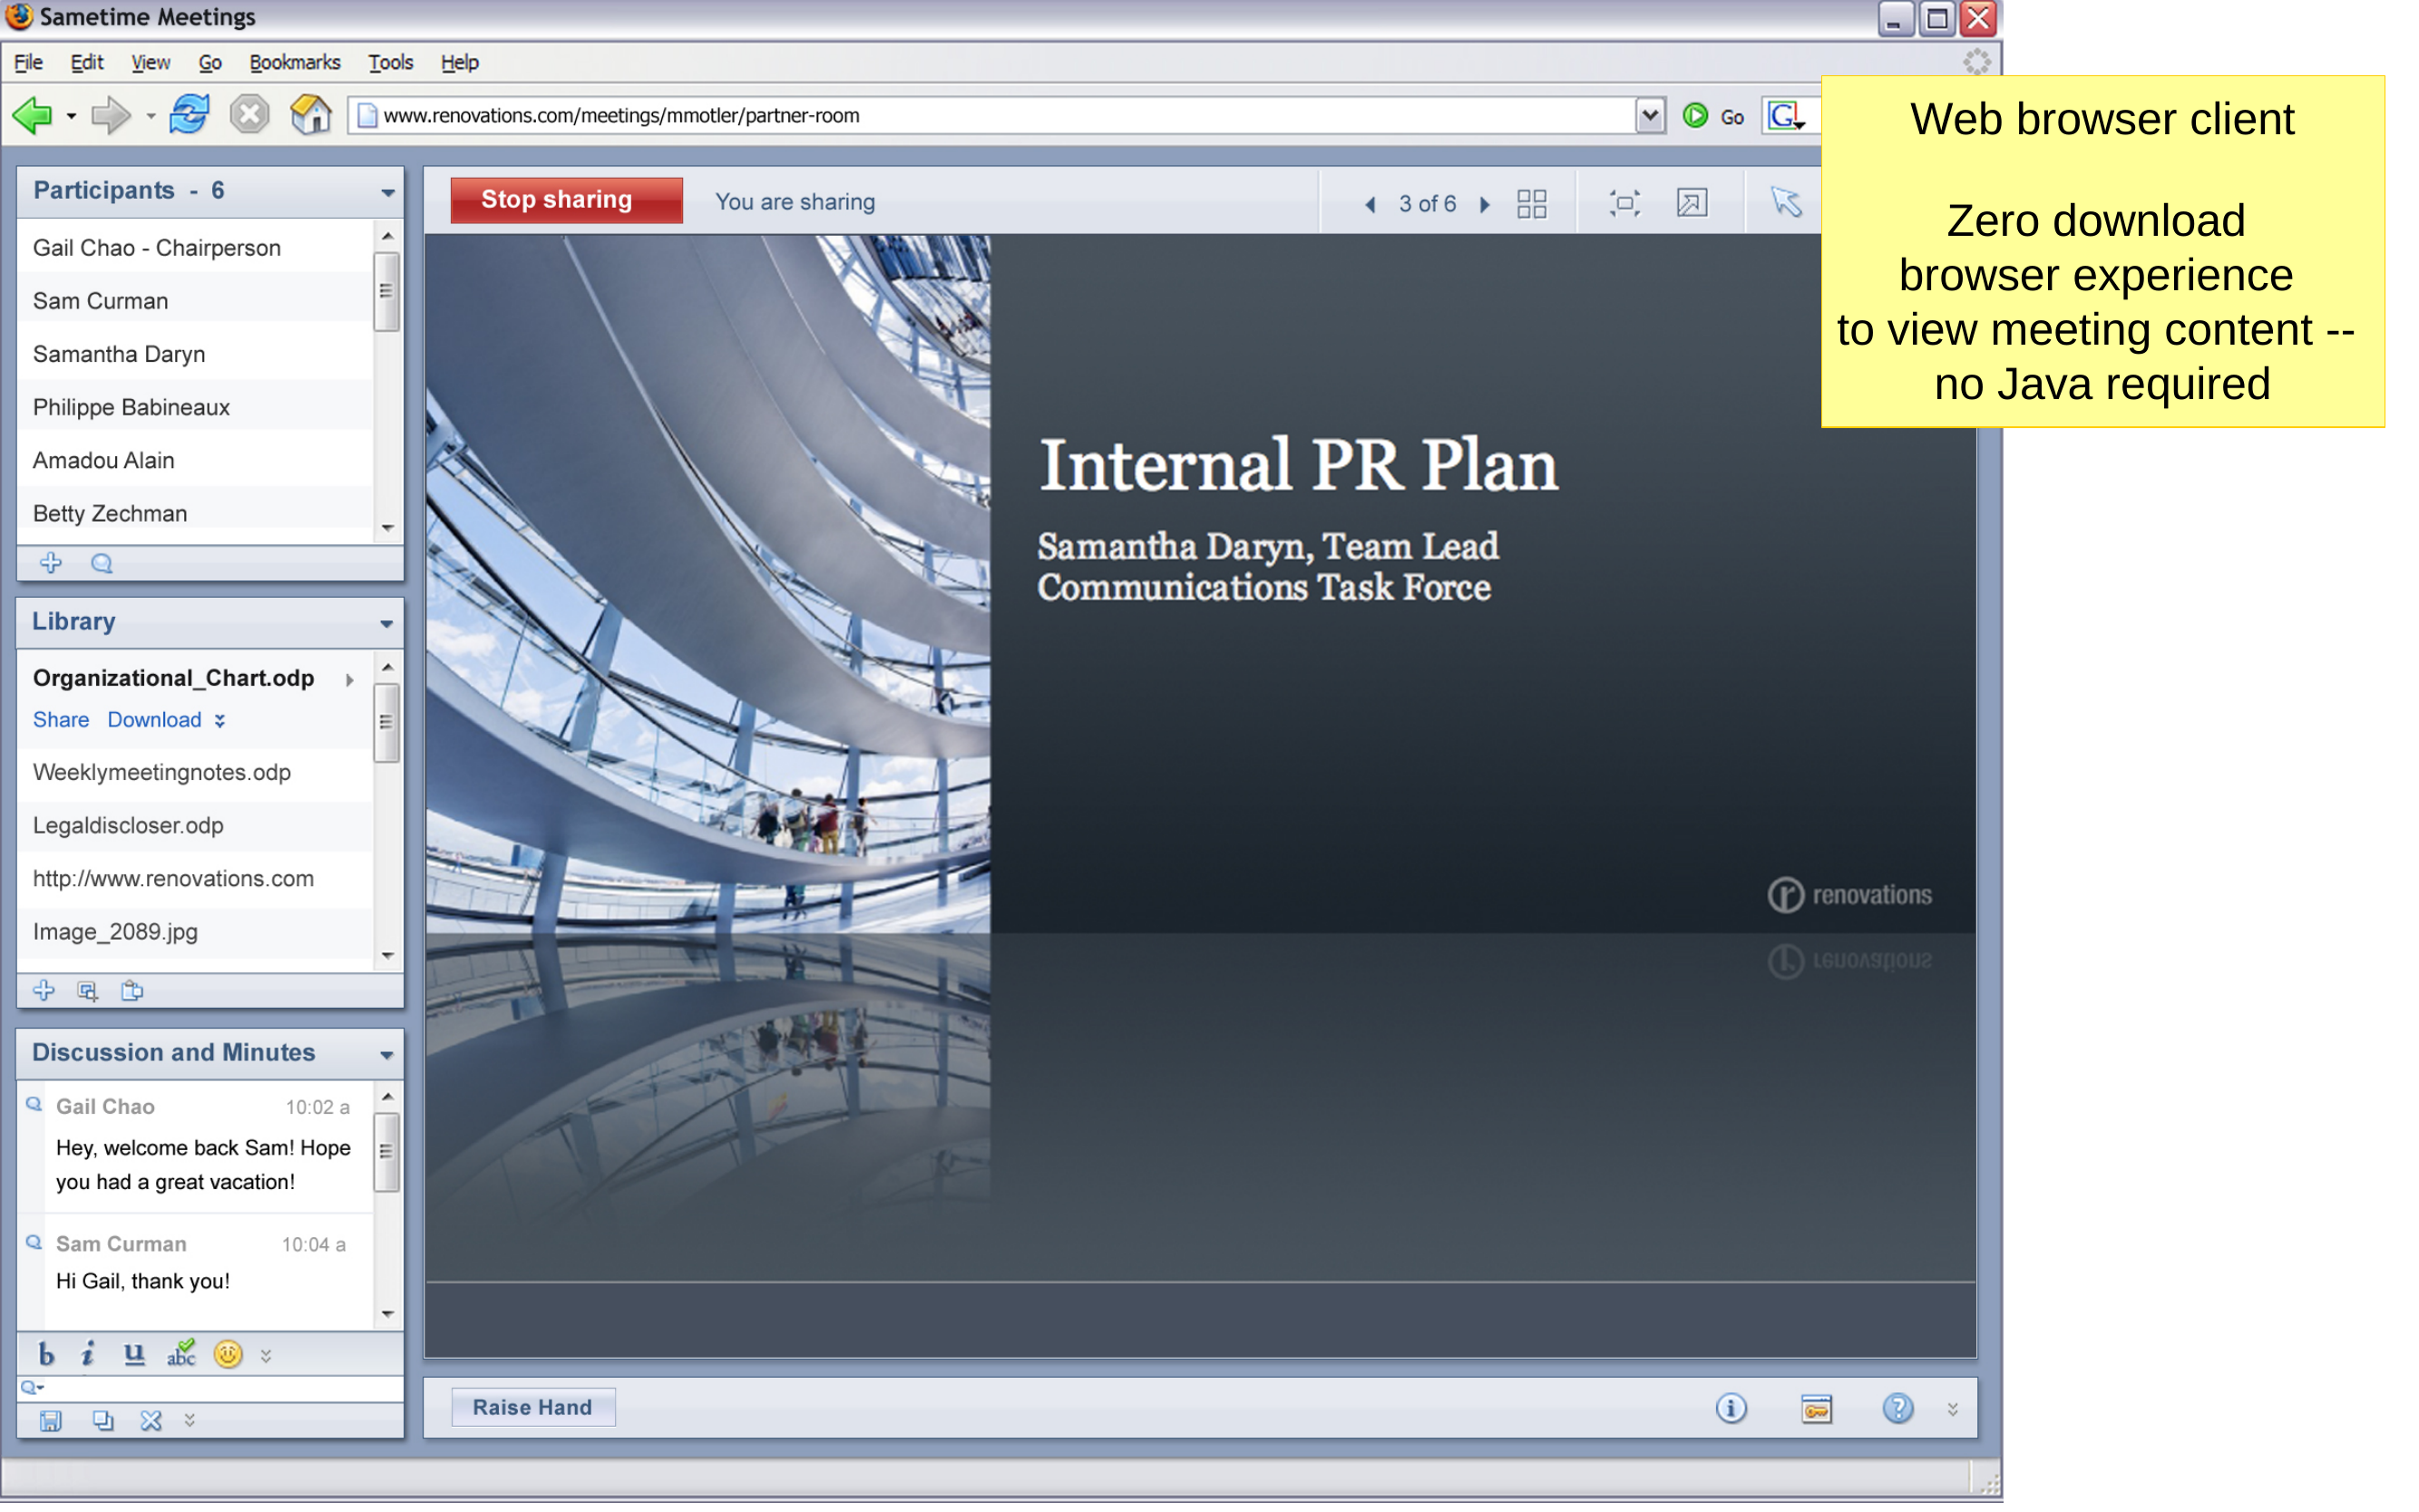

Web browser client
Zero download
browser experience
to view meeting content --
no Java required